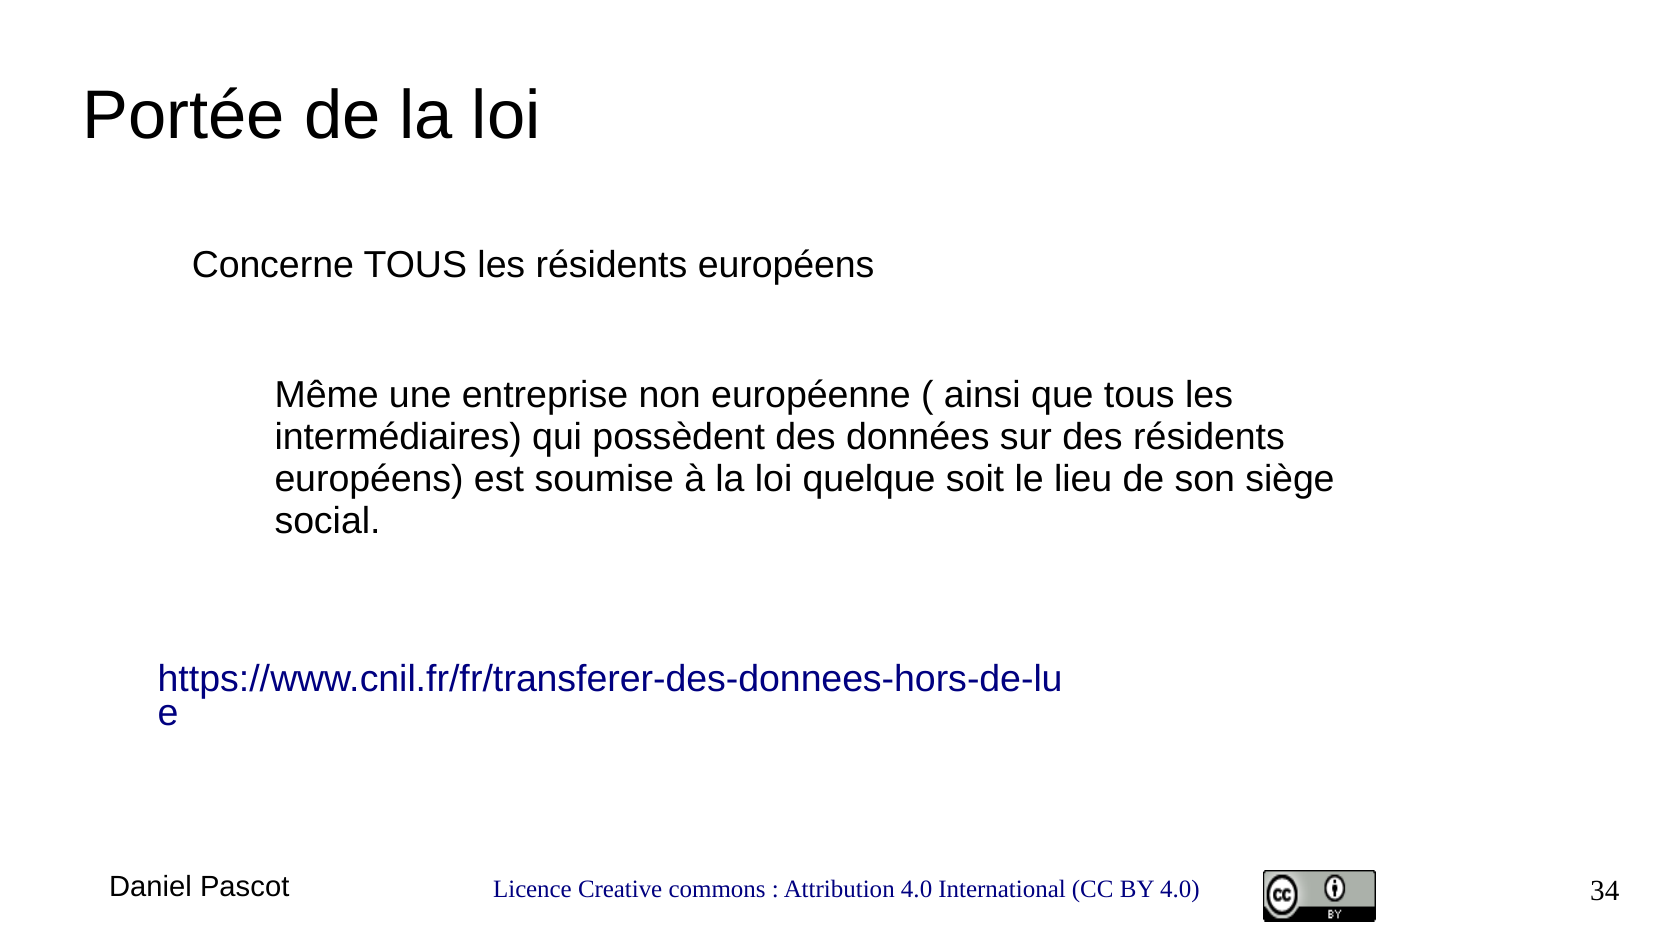

# Portée de la loi
Concerne TOUS les résidents européens
Même une entreprise non européenne ( ainsi que tous les intermédiaires) qui possèdent des données sur des résidents européens) est soumise à la loi quelque soit le lieu de son siège social.
https://www.cnil.fr/fr/transferer-des-donnees-hors-de-lue
34